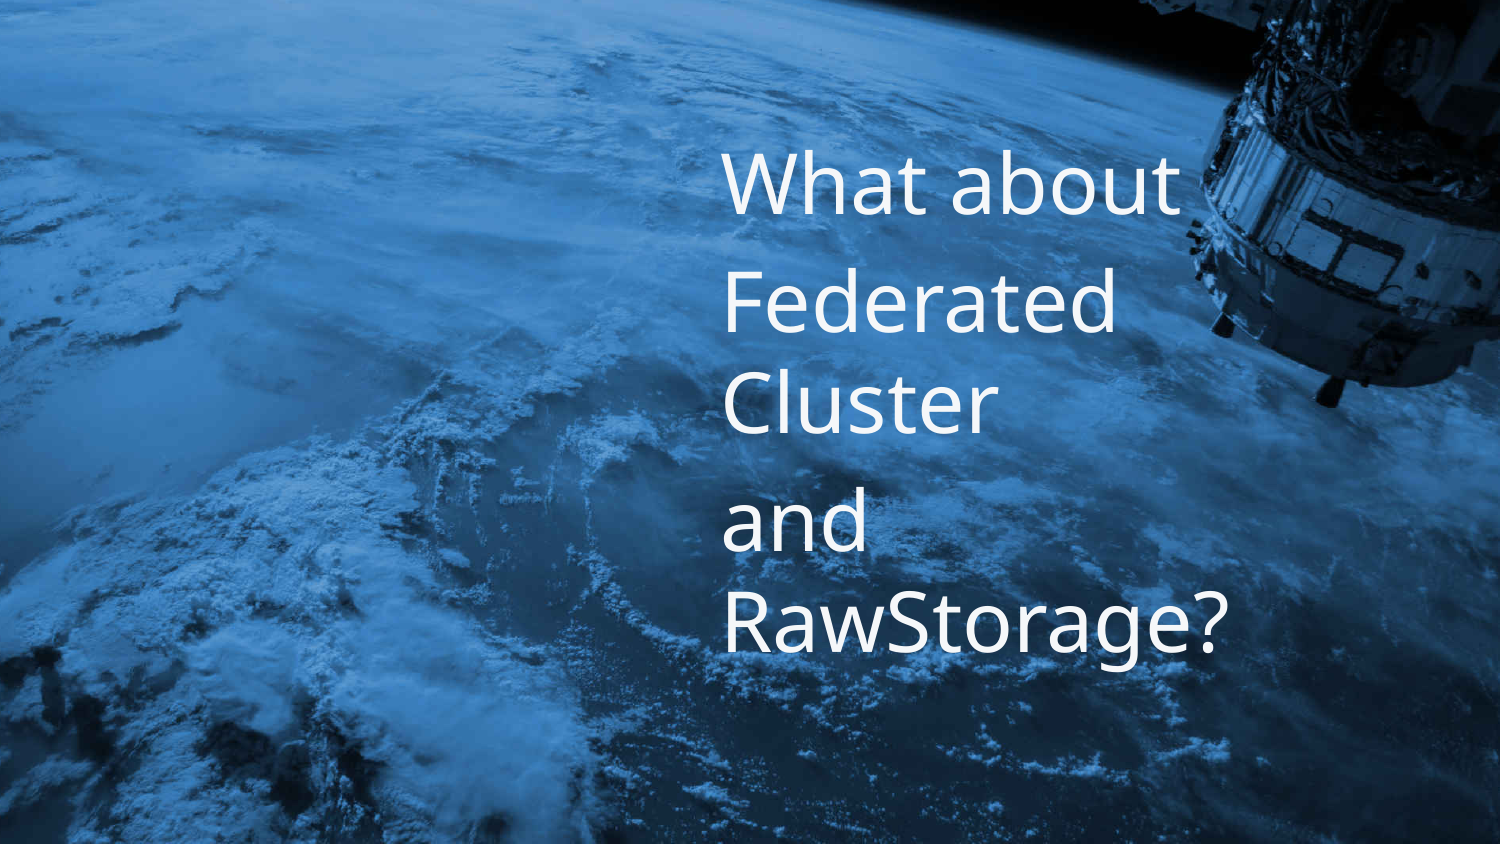

# What about
Federated Cluster
and RawStorage?